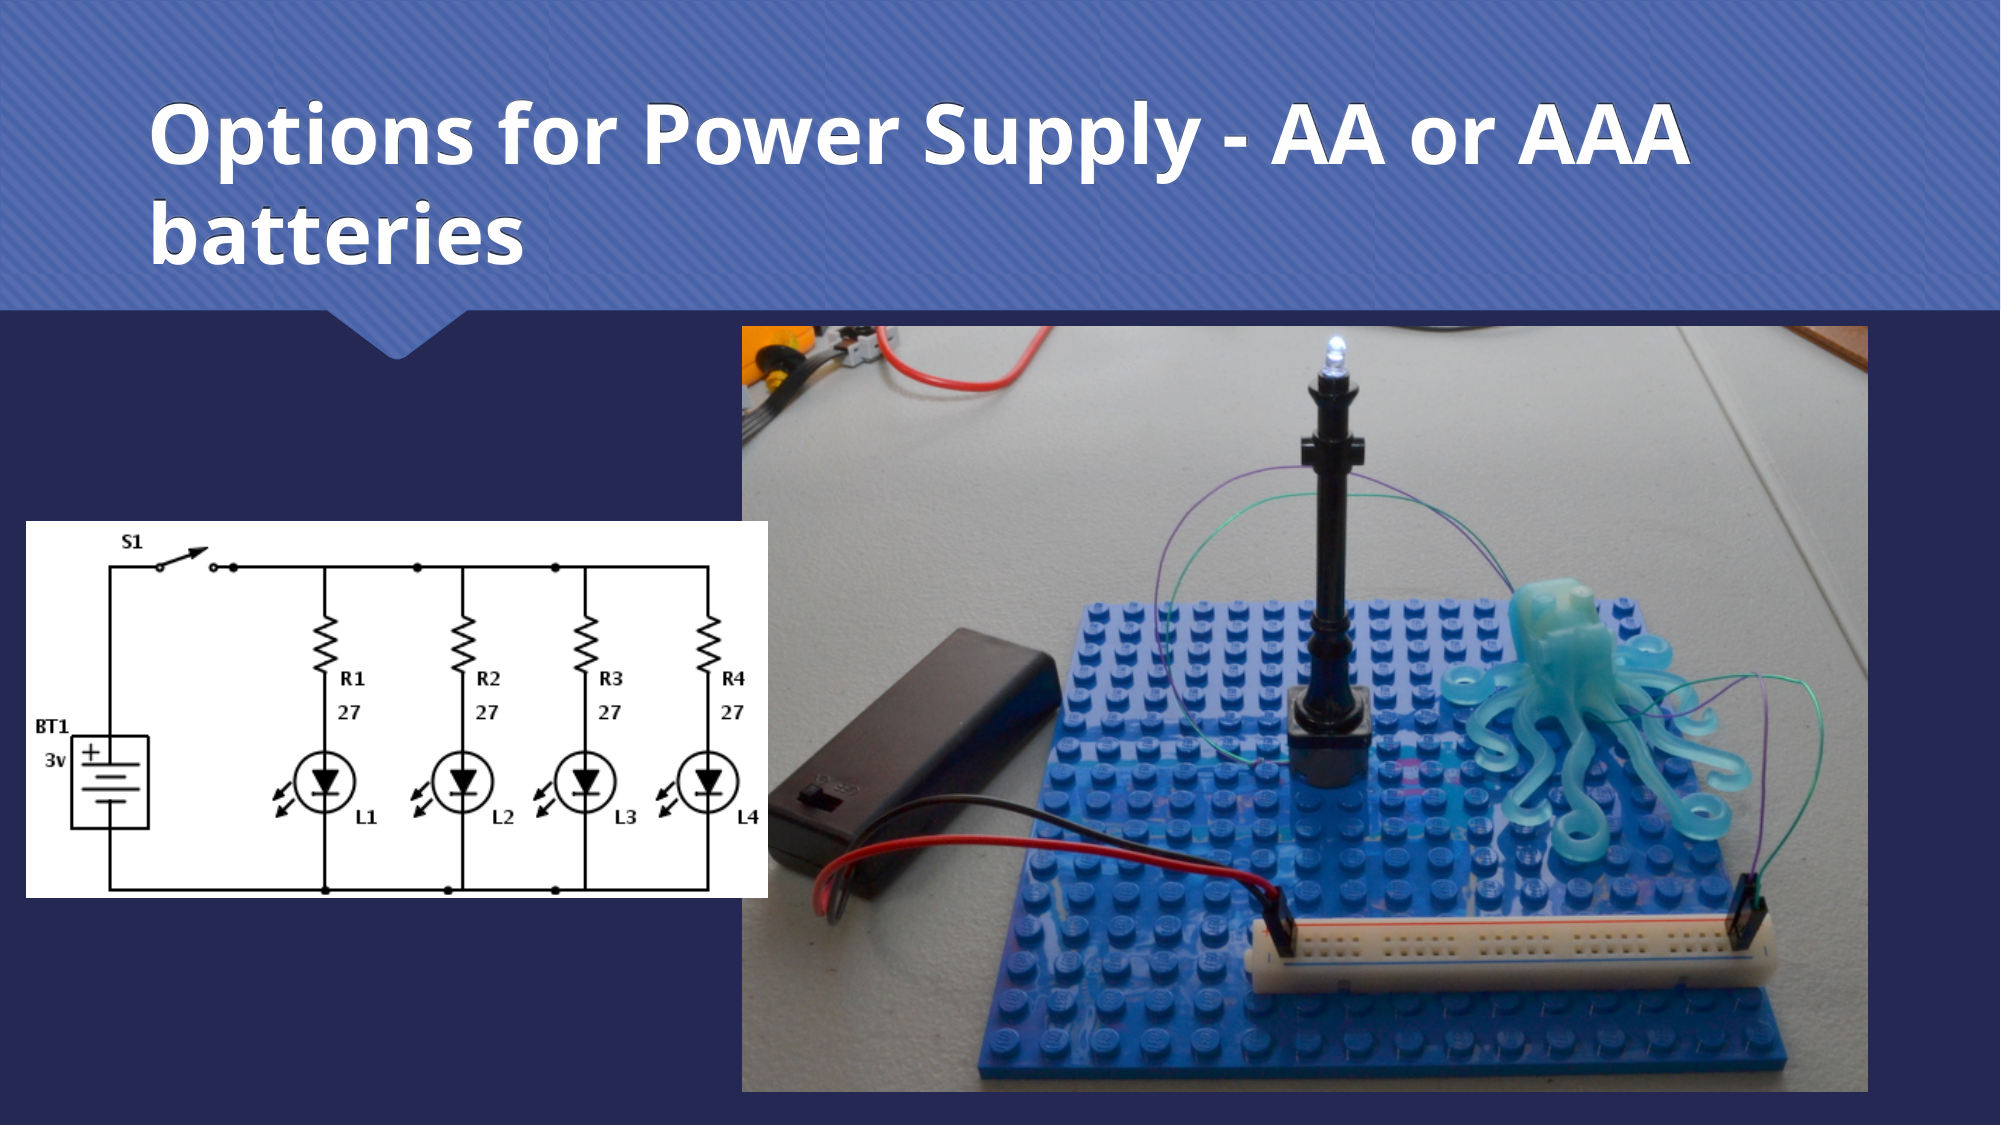

# Options for Power Supply - AA or AAA batteries